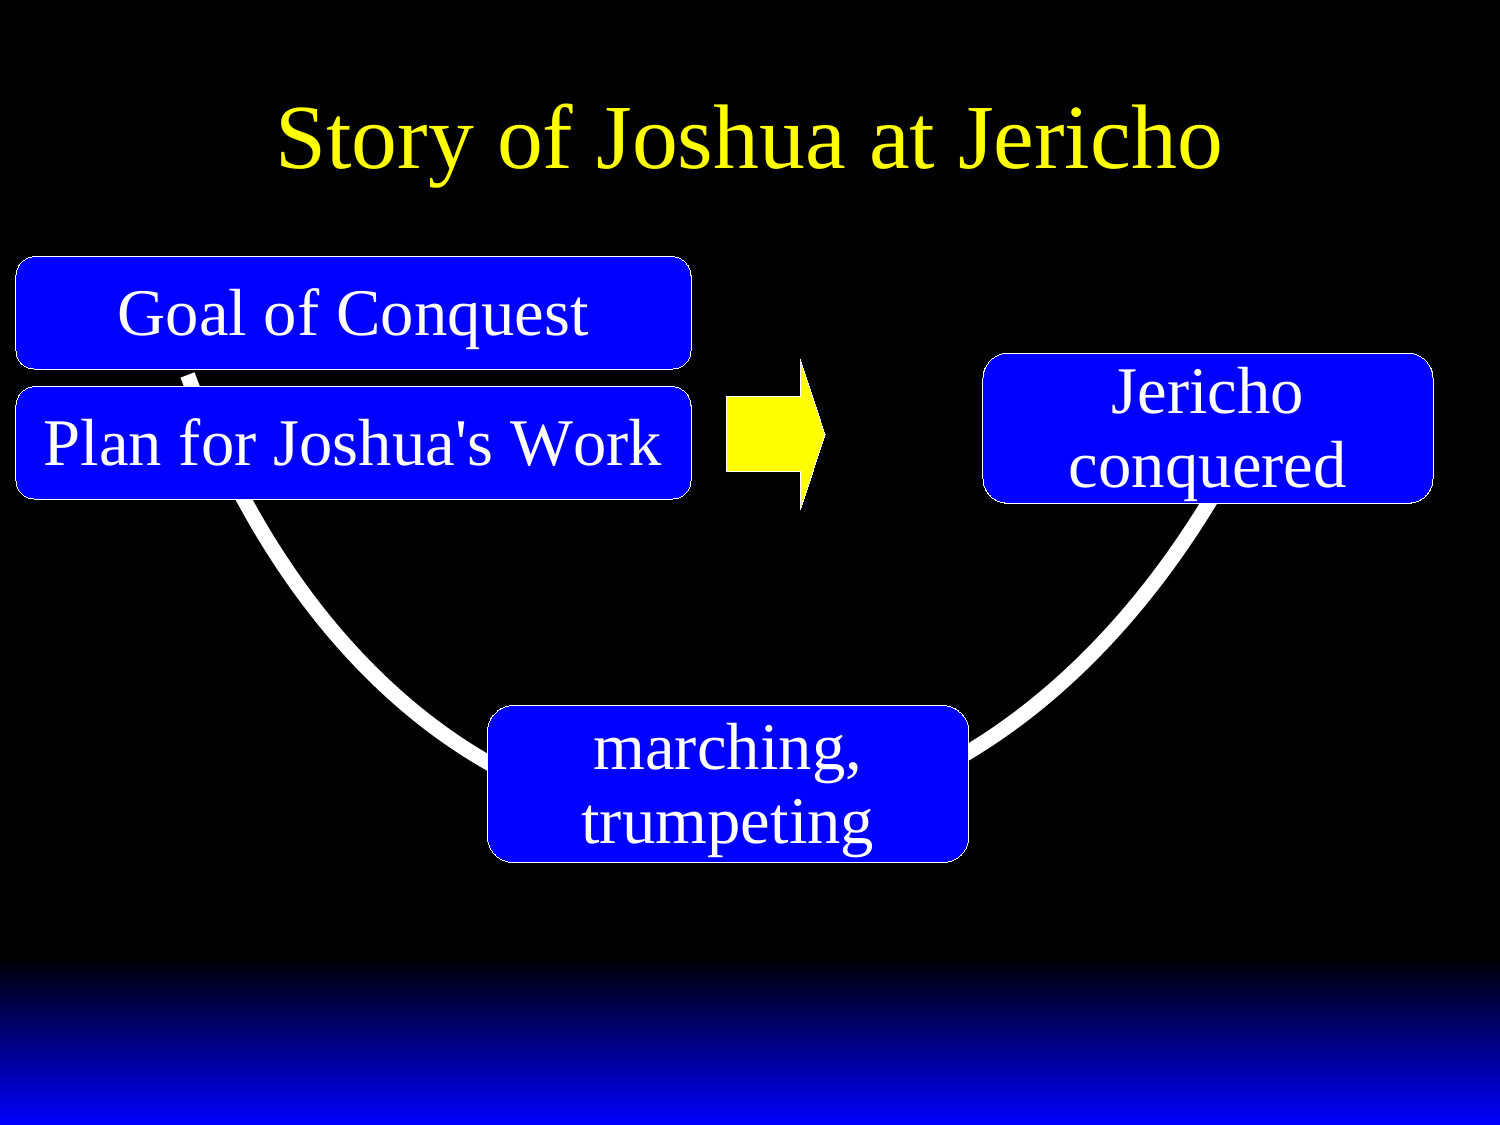

# Story of Joshua at Jericho
Goal of Conquest
Jericho
conquered
Plan for Joshua's Work
marching,
trumpeting